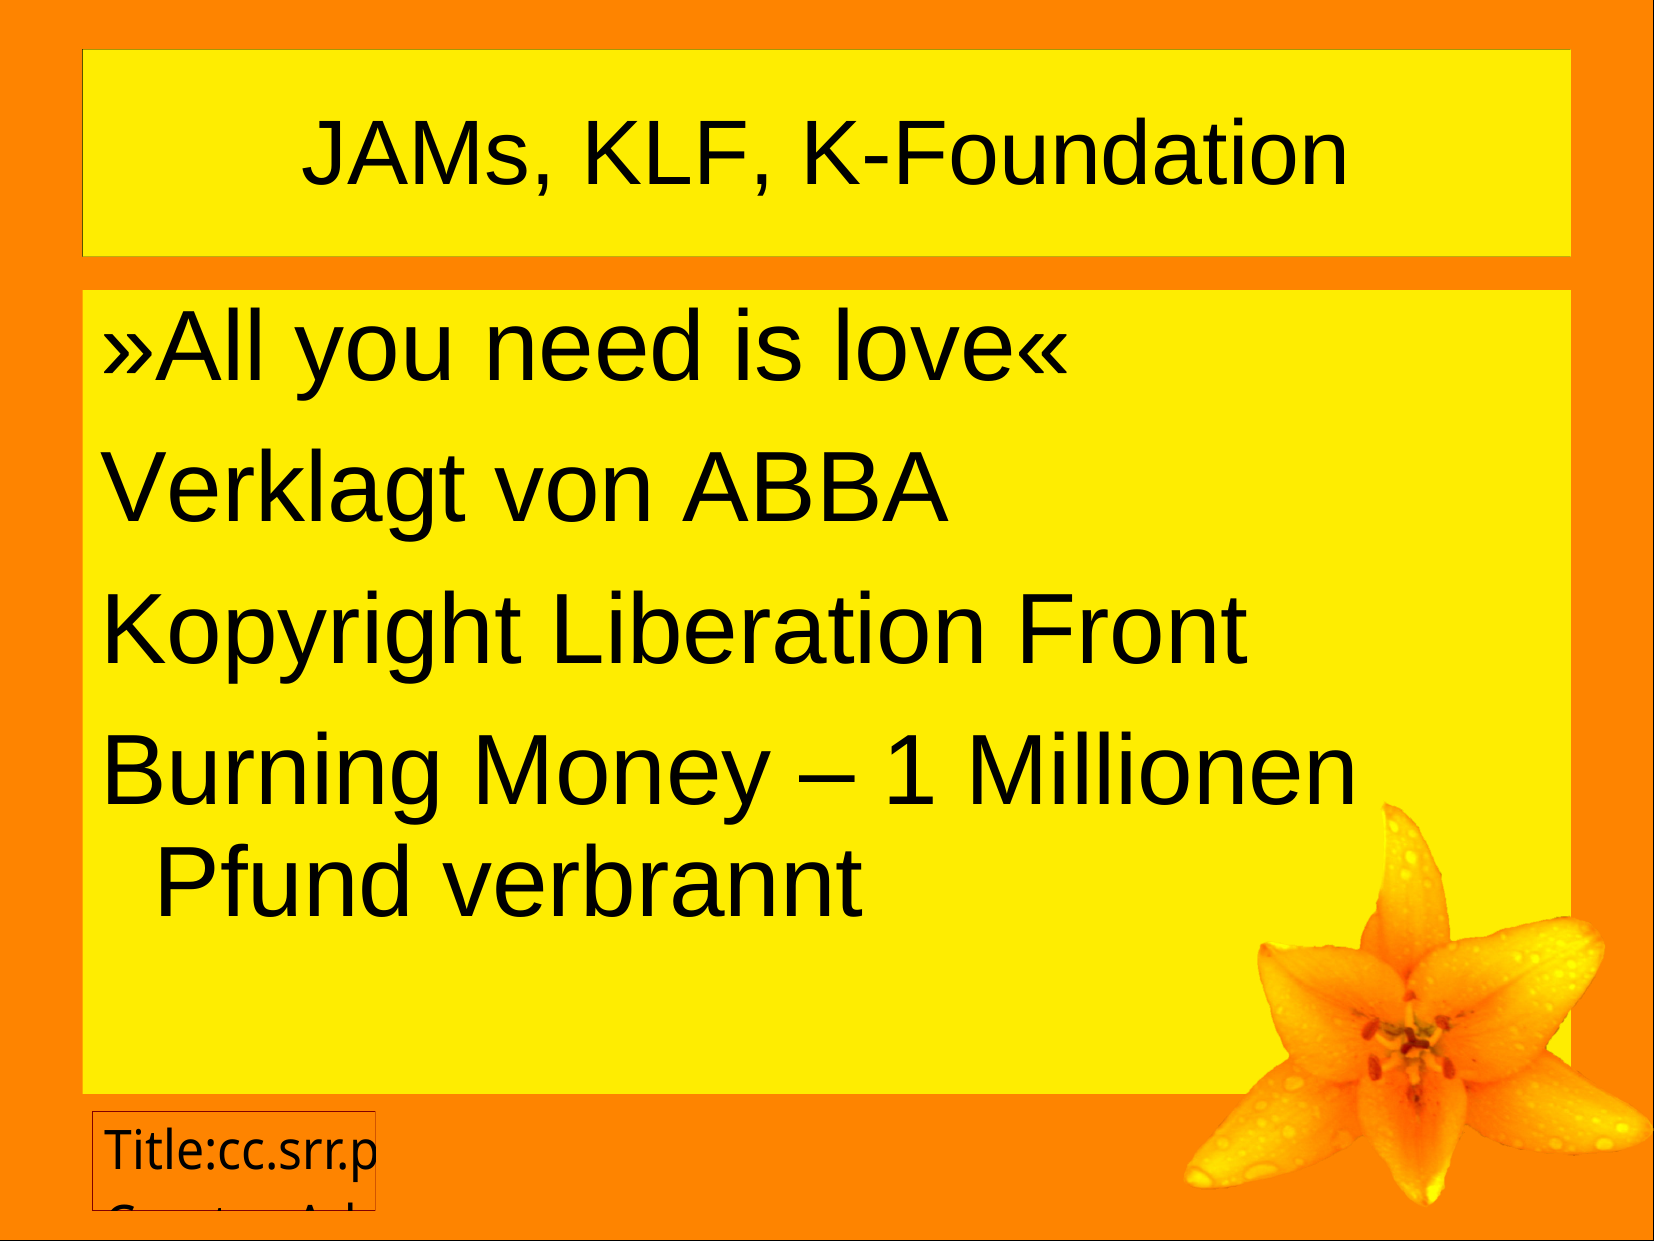

# JAMs, KLF, K-Foundation
»All you need is love«
Verklagt von ABBA
Kopyright Liberation Front
Burning Money – 1 Millionen Pfund verbrannt